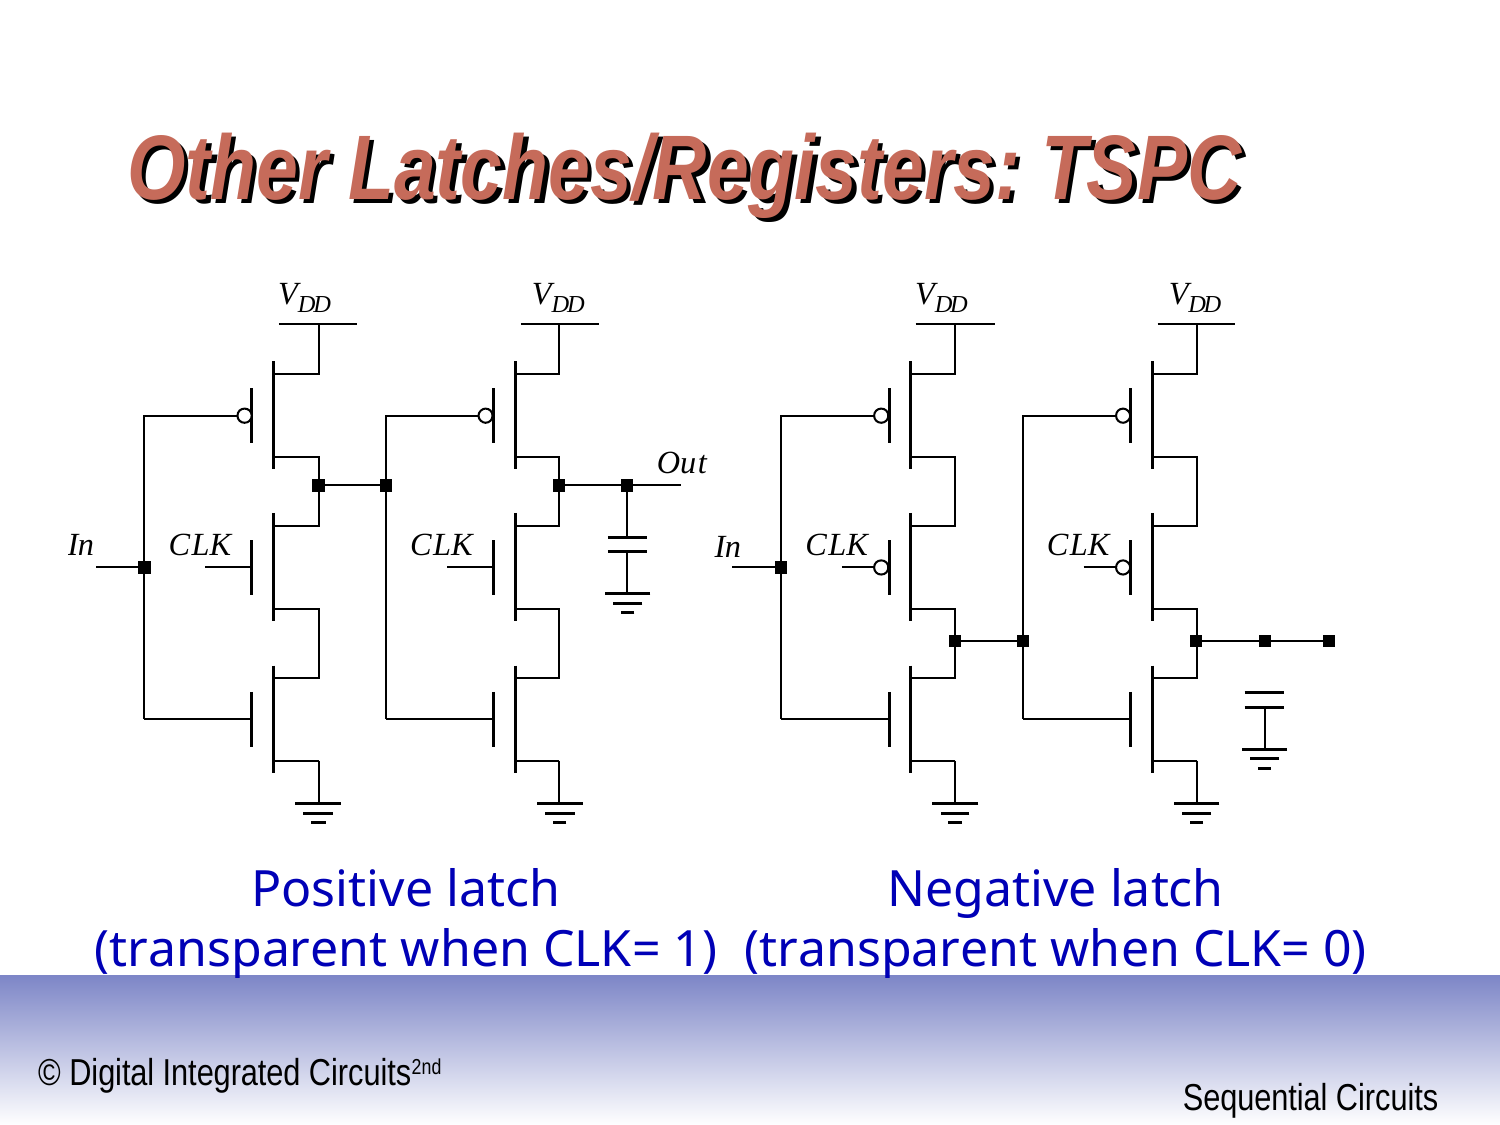

# Other Latches/Registers: TSPC
Positive latch
(transparent when CLK= 1)
Negative latch
(transparent when CLK= 0)